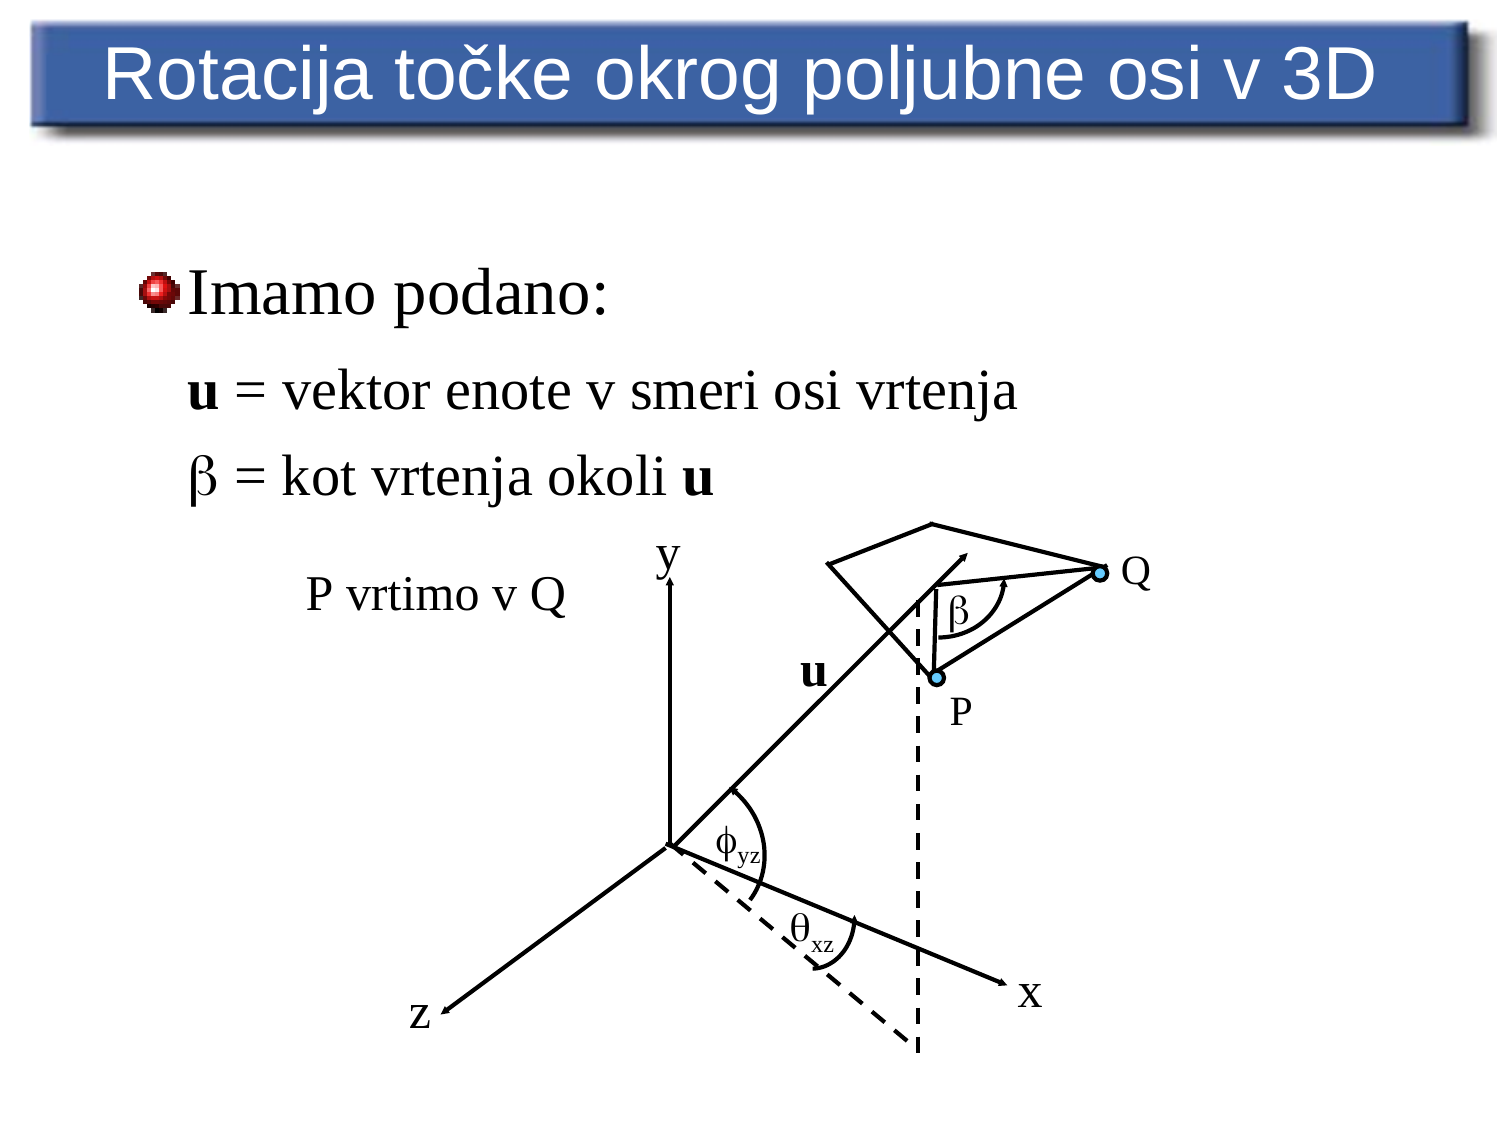

# Rotacija točke okrog poljubne osi v 3D
Imamo podano:
	u = vektor enote v smeri osi vrtenja
	 = kot vrtenja okoli u
y
Q

P
x
z
P vrtimo v Q
u
yz
xz